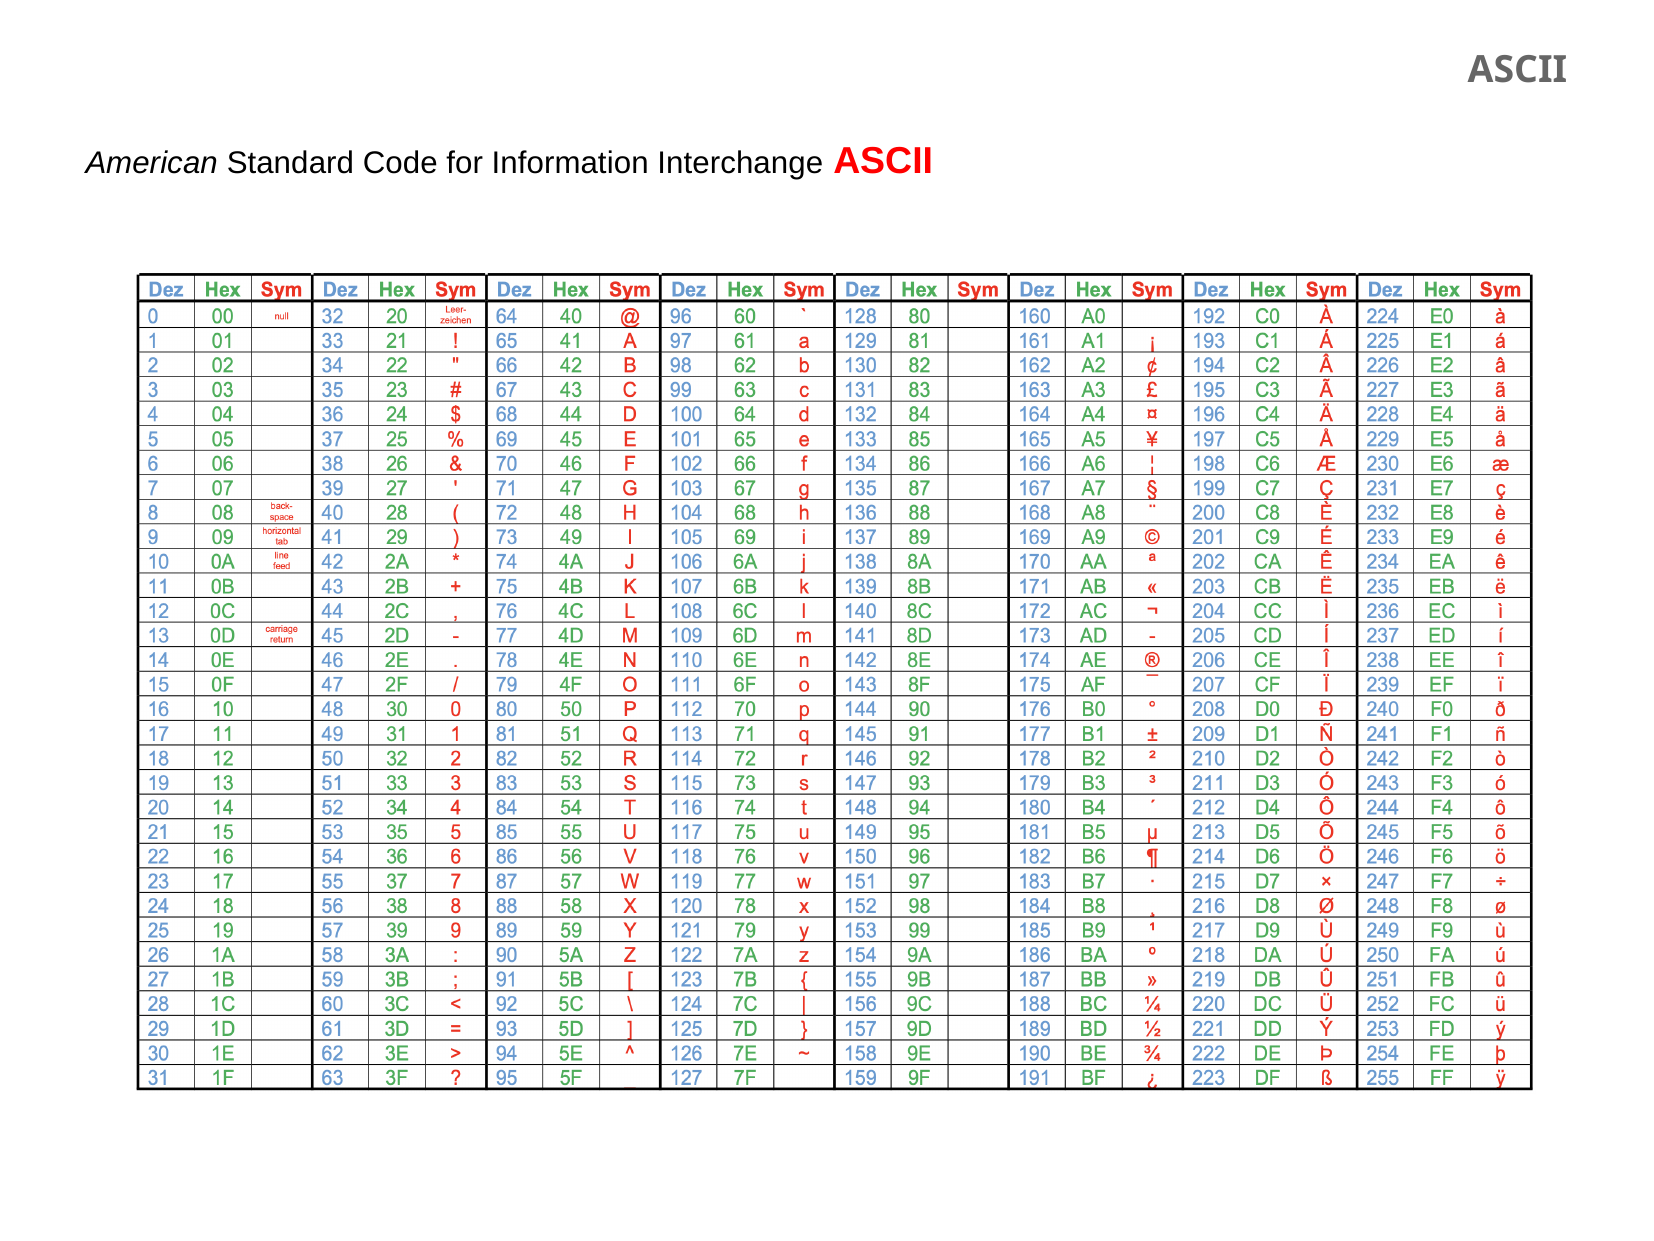

ASCII
American Standard Code for Information Interchange ASCII